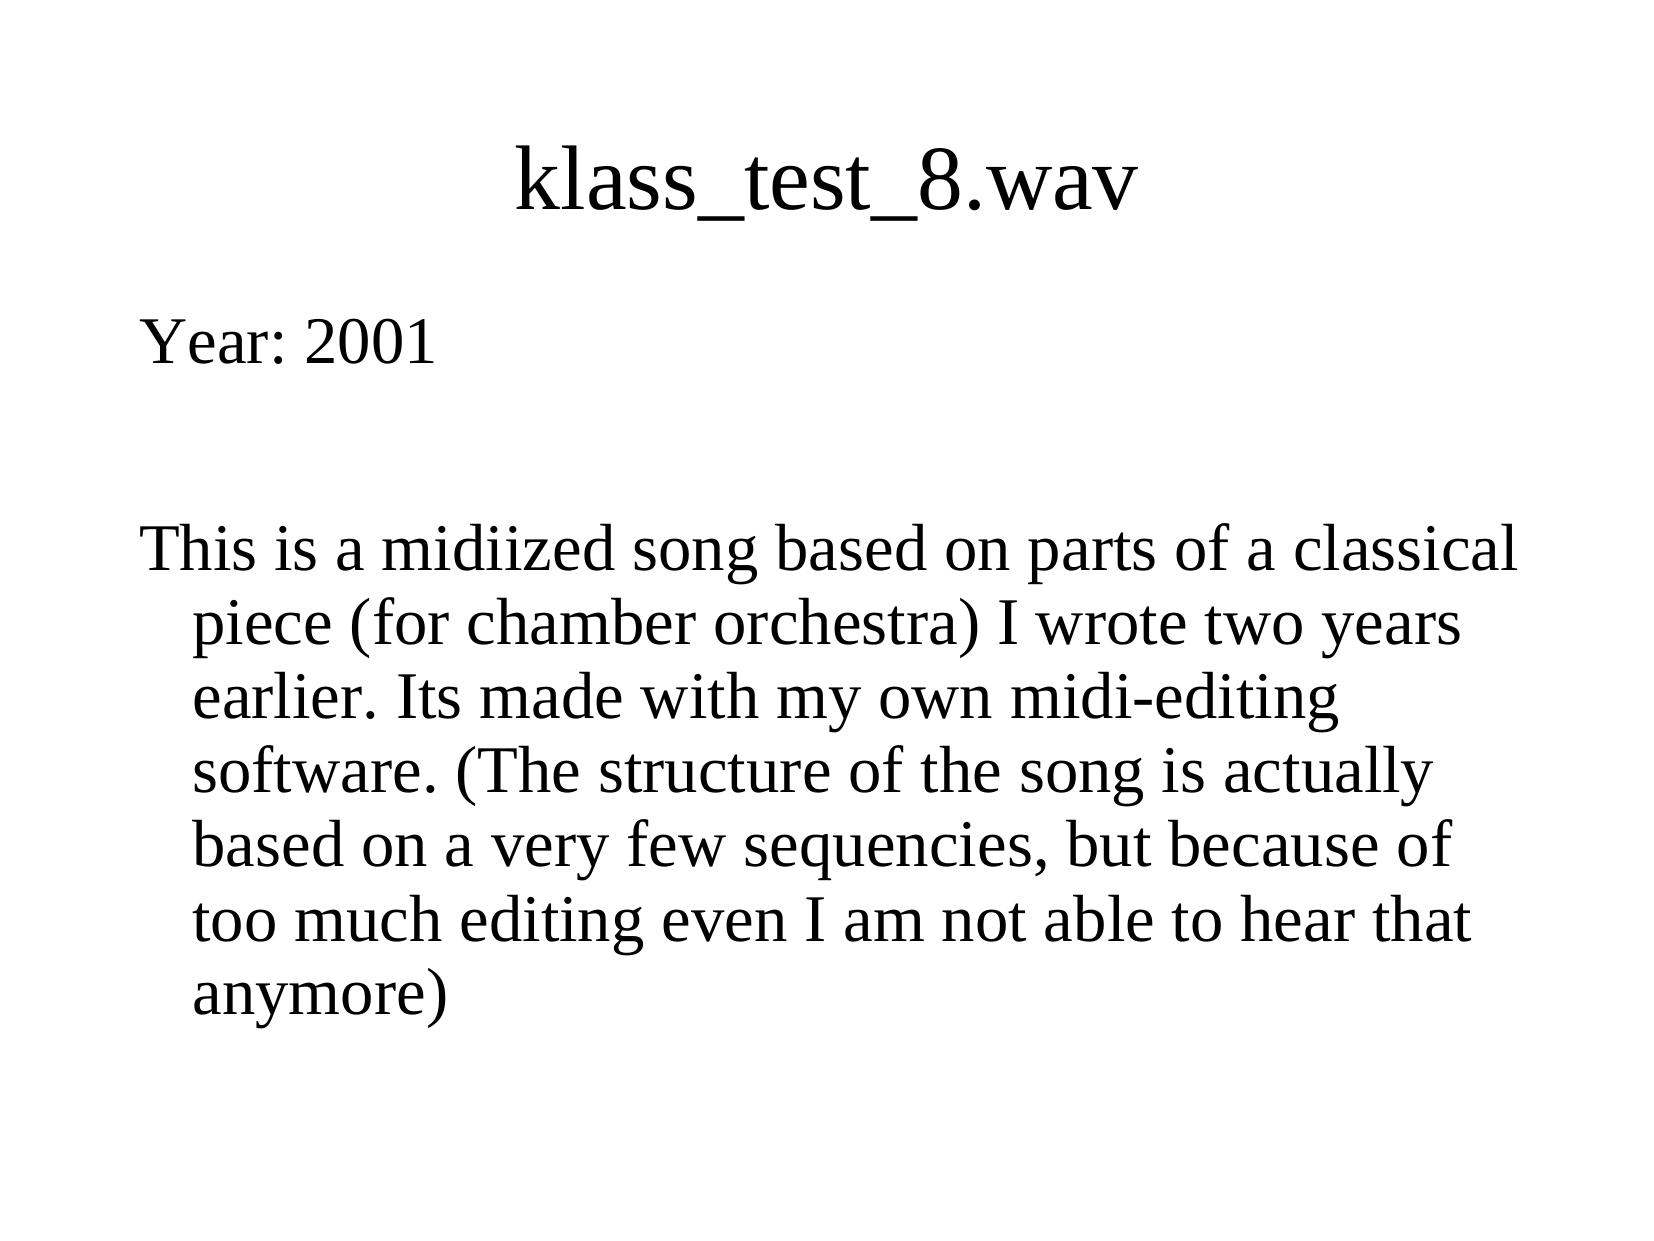

# klass_test_8.wav
Year: 2001
This is a midiized song based on parts of a classical piece (for chamber orchestra) I wrote two years earlier. Its made with my own midi-editing software. (The structure of the song is actually based on a very few sequencies, but because of too much editing even I am not able to hear that anymore)